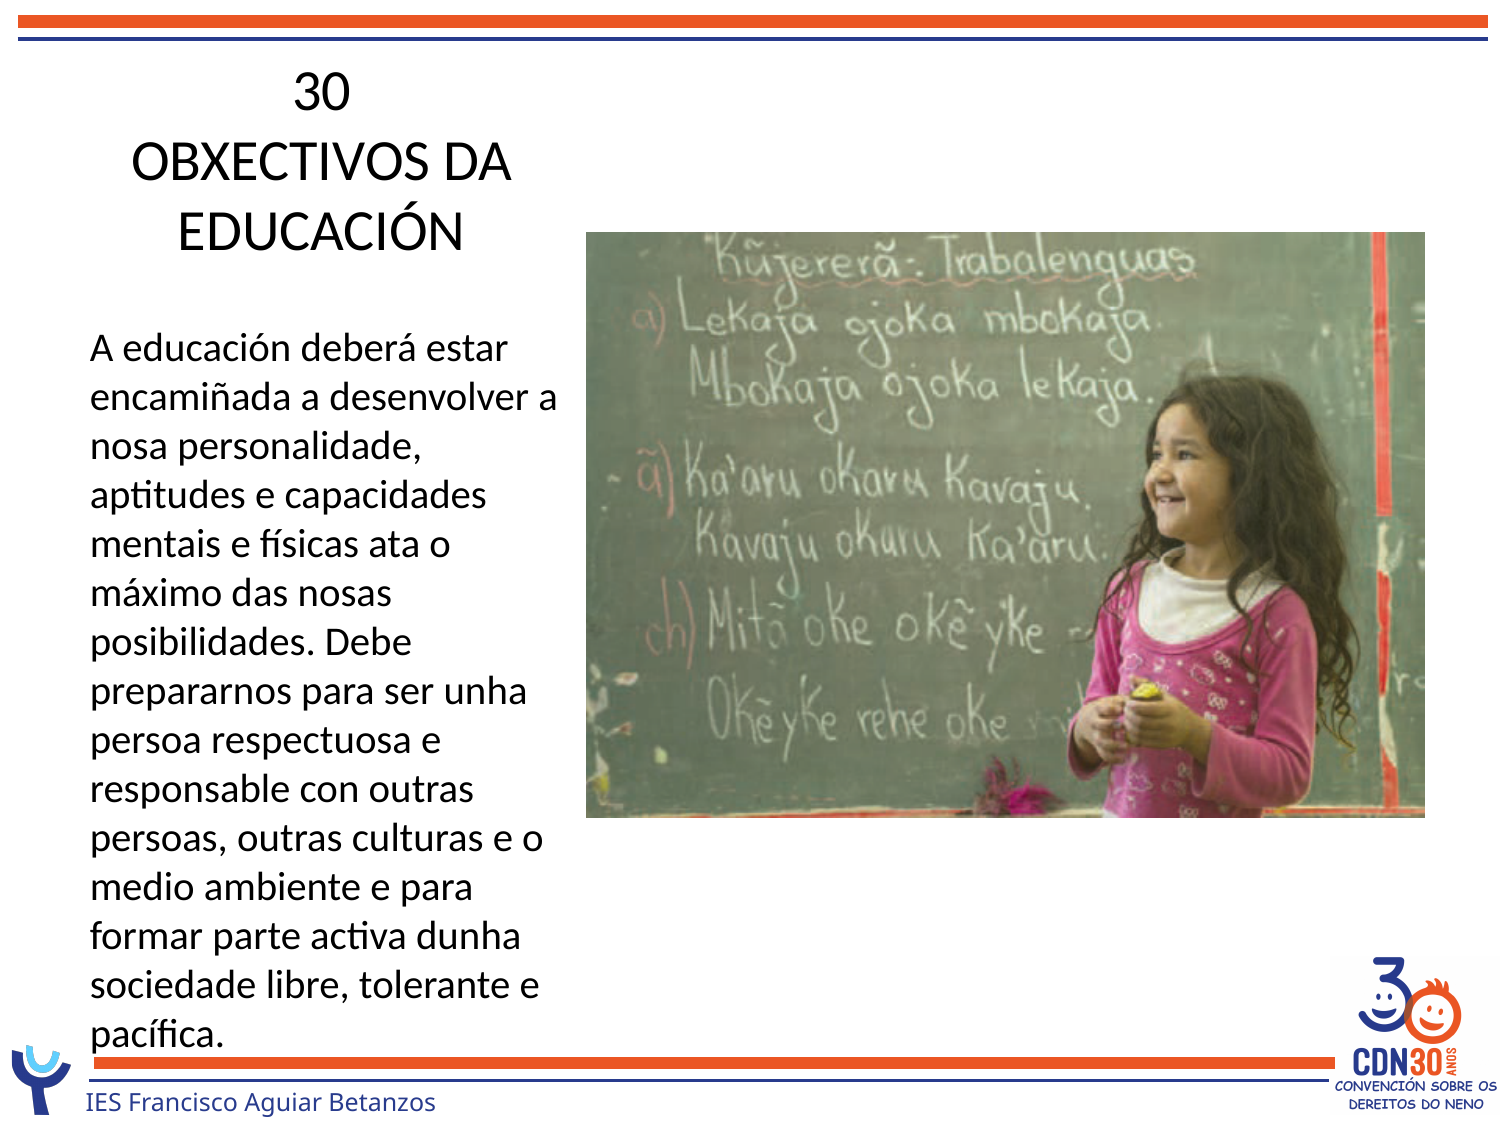

# 30 OBXECTIVOS DA EDUCACIÓN
A educación deberá estar encamiñada a desenvolver a nosa personalidade, aptitudes e capacidades mentais e físicas ata o máximo das nosas posibilidades. Debe prepararnos para ser unha persoa respectuosa e responsable con outras persoas, outras culturas e o medio ambiente e para formar parte activa dunha sociedade libre, tolerante e pacífica.